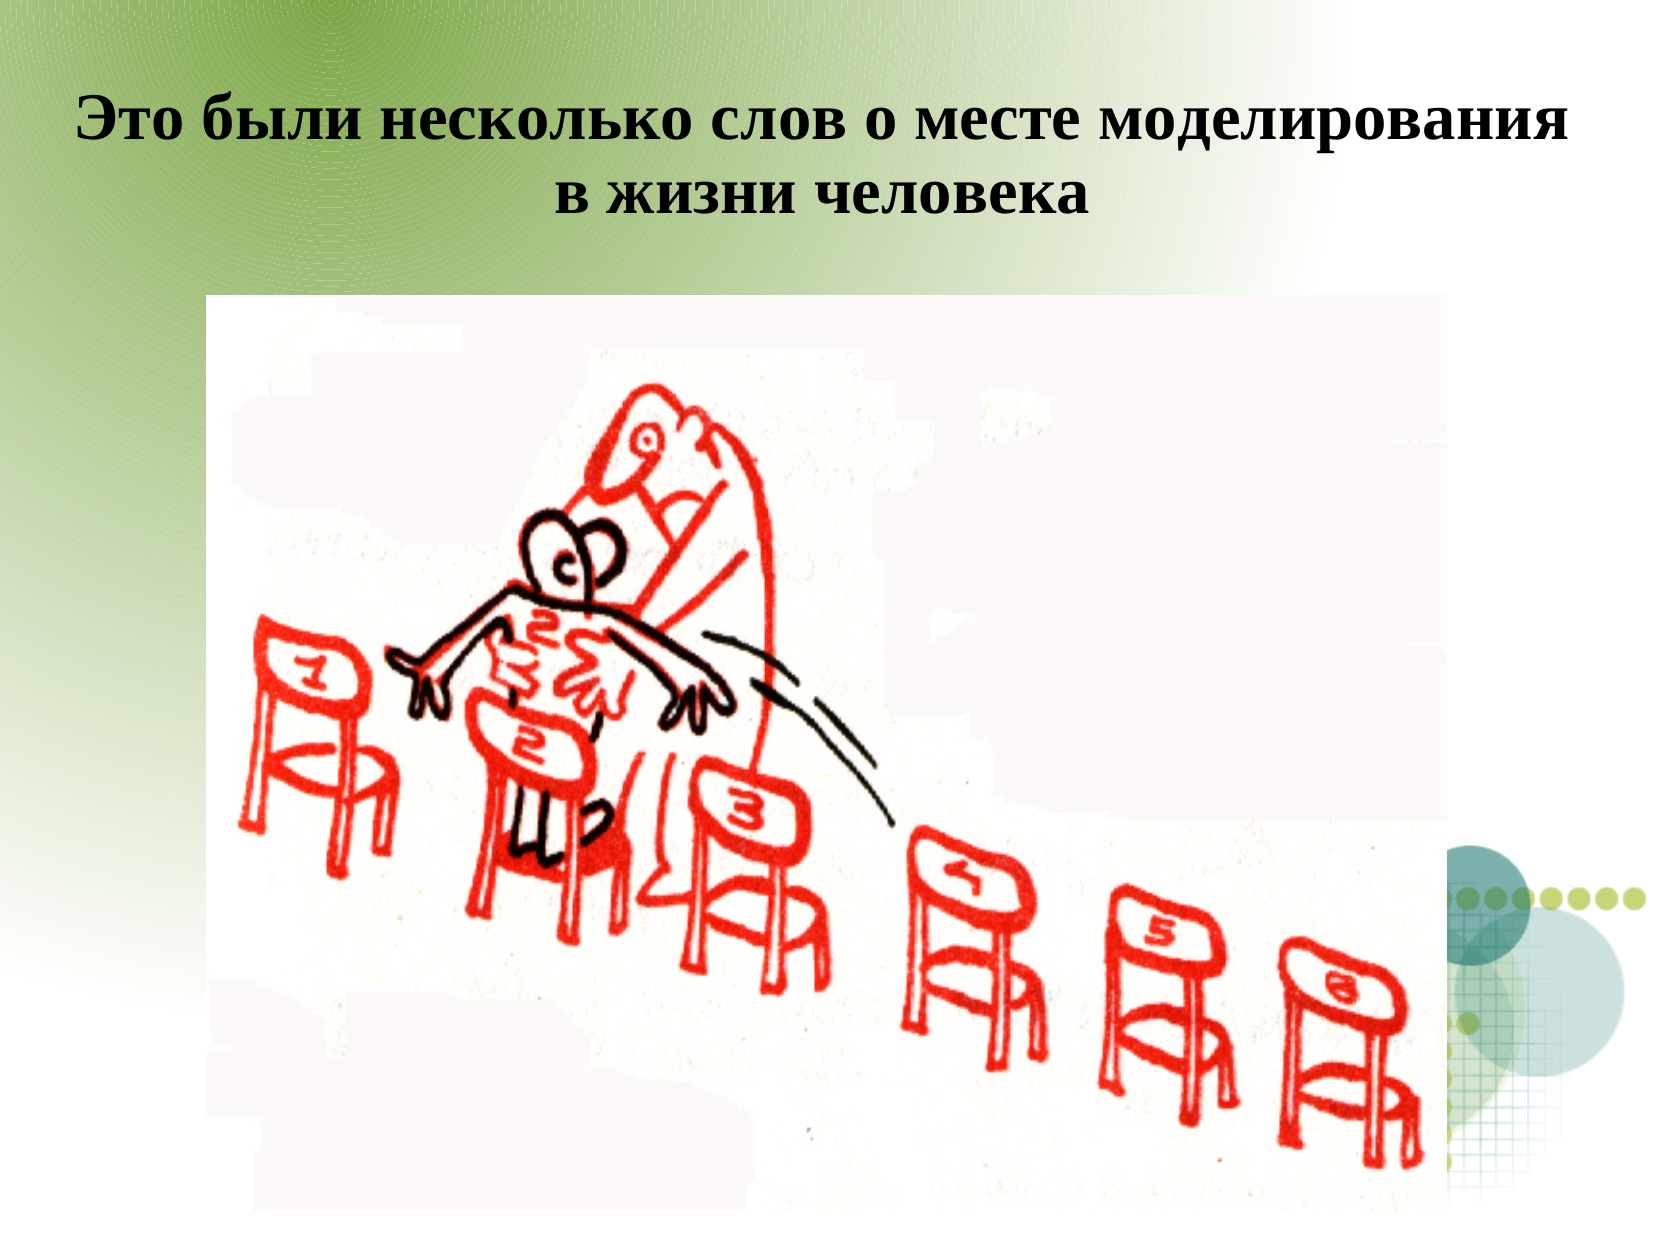

Это были несколько слов о месте моделирования
 в жизни человека